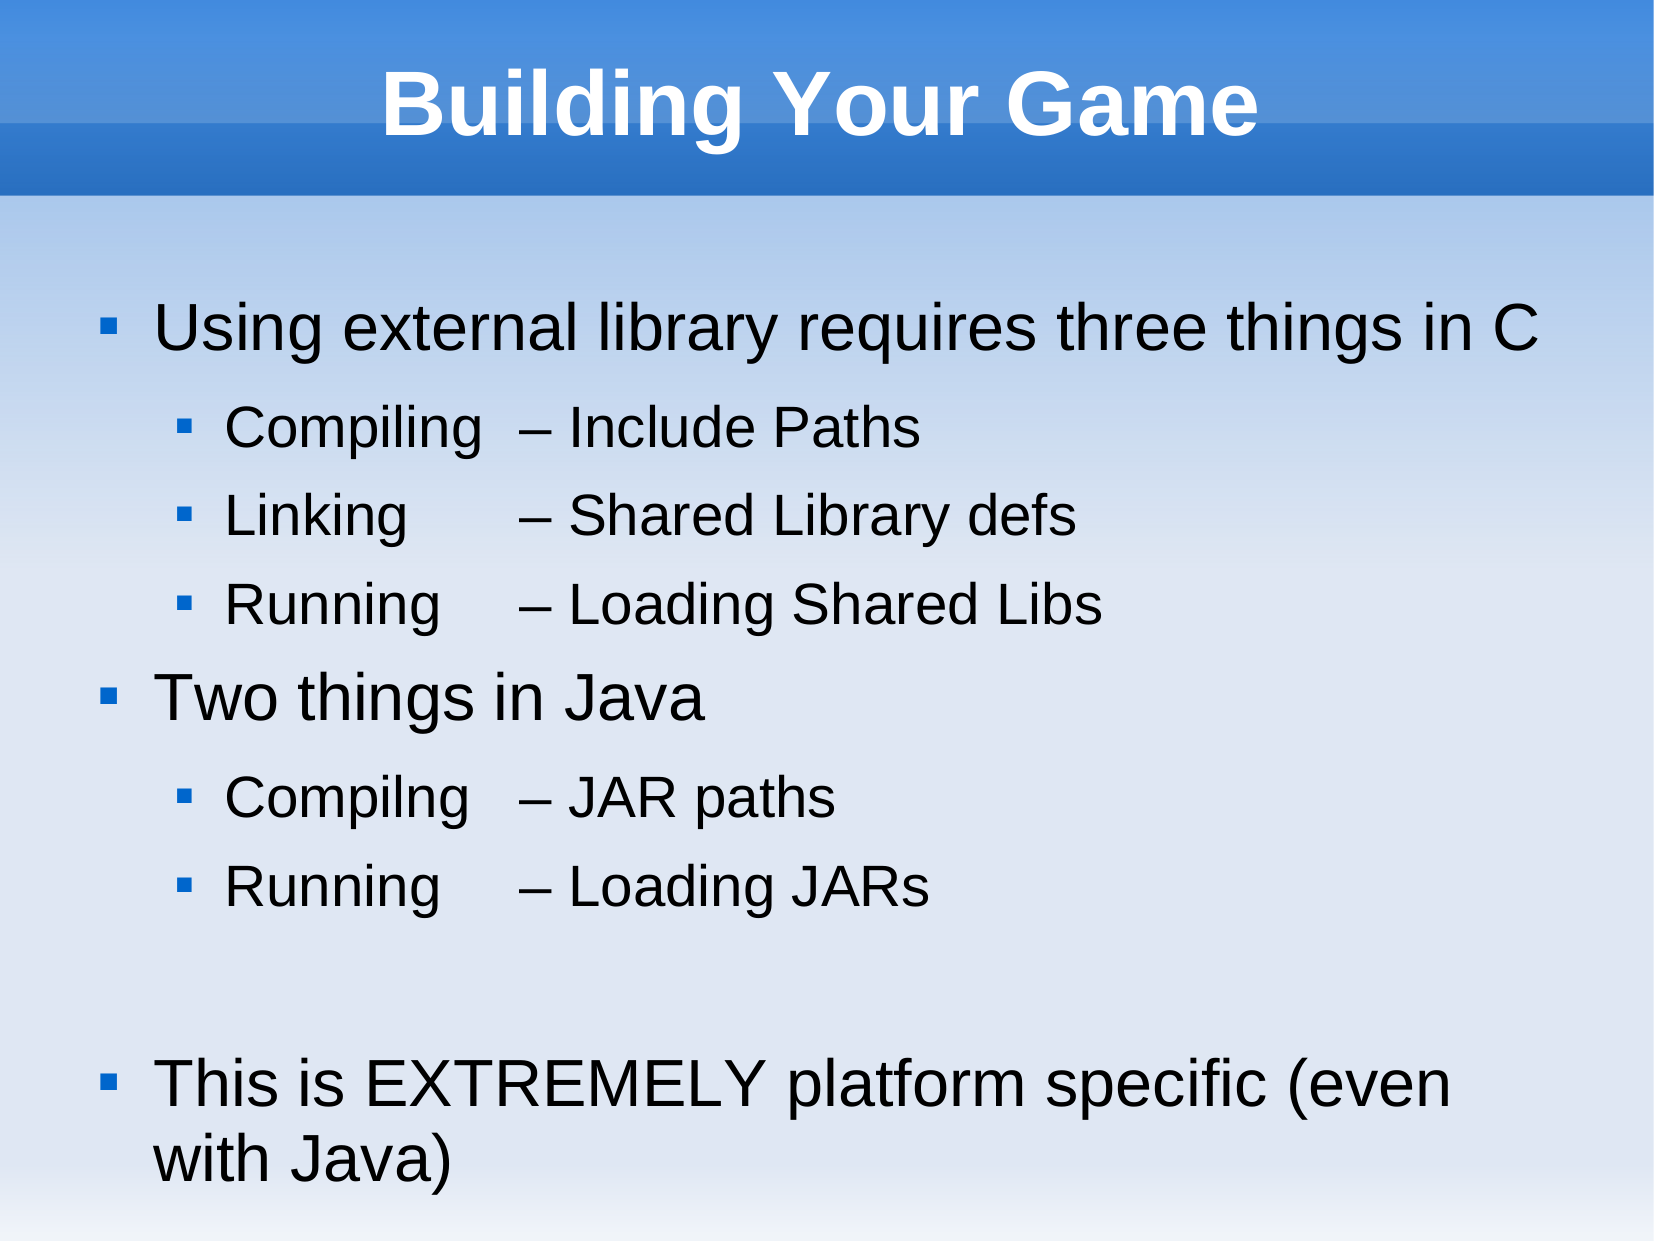

# Building Your Game
Using external library requires three things in C
Compiling	– Include Paths
Linking		– Shared Library defs
Running		– Loading Shared Libs
Two things in Java
Compilng	– JAR paths
Running		– Loading JARs
This is EXTREMELY platform specific (even with Java)